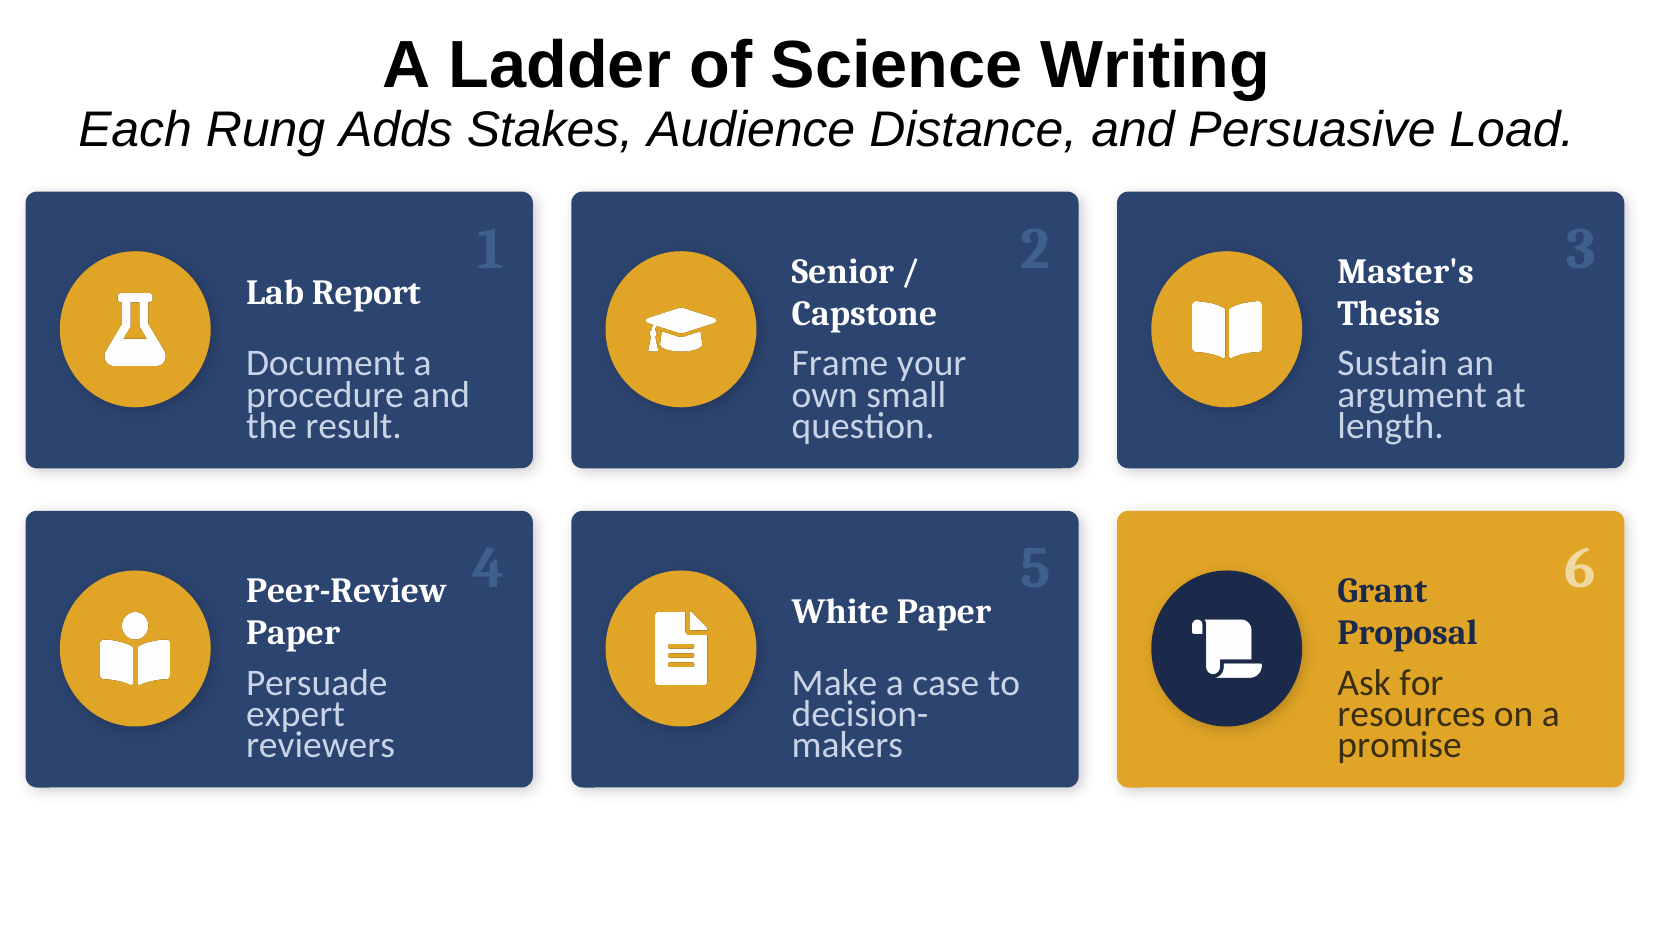

# A Ladder of Science Writing Each Rung Adds Stakes, Audience Distance, and Persuasive Load.
1
2
3
Lab Report
Senior / Capstone
Master's Thesis
Document a procedure and the result.
Frame your own small question.
Sustain an argument at length.
4
5
6
Peer-Review Paper
White Paper
Grant Proposal
Persuade expert reviewers
Make a case to decision-makers
Ask for resources on a promise